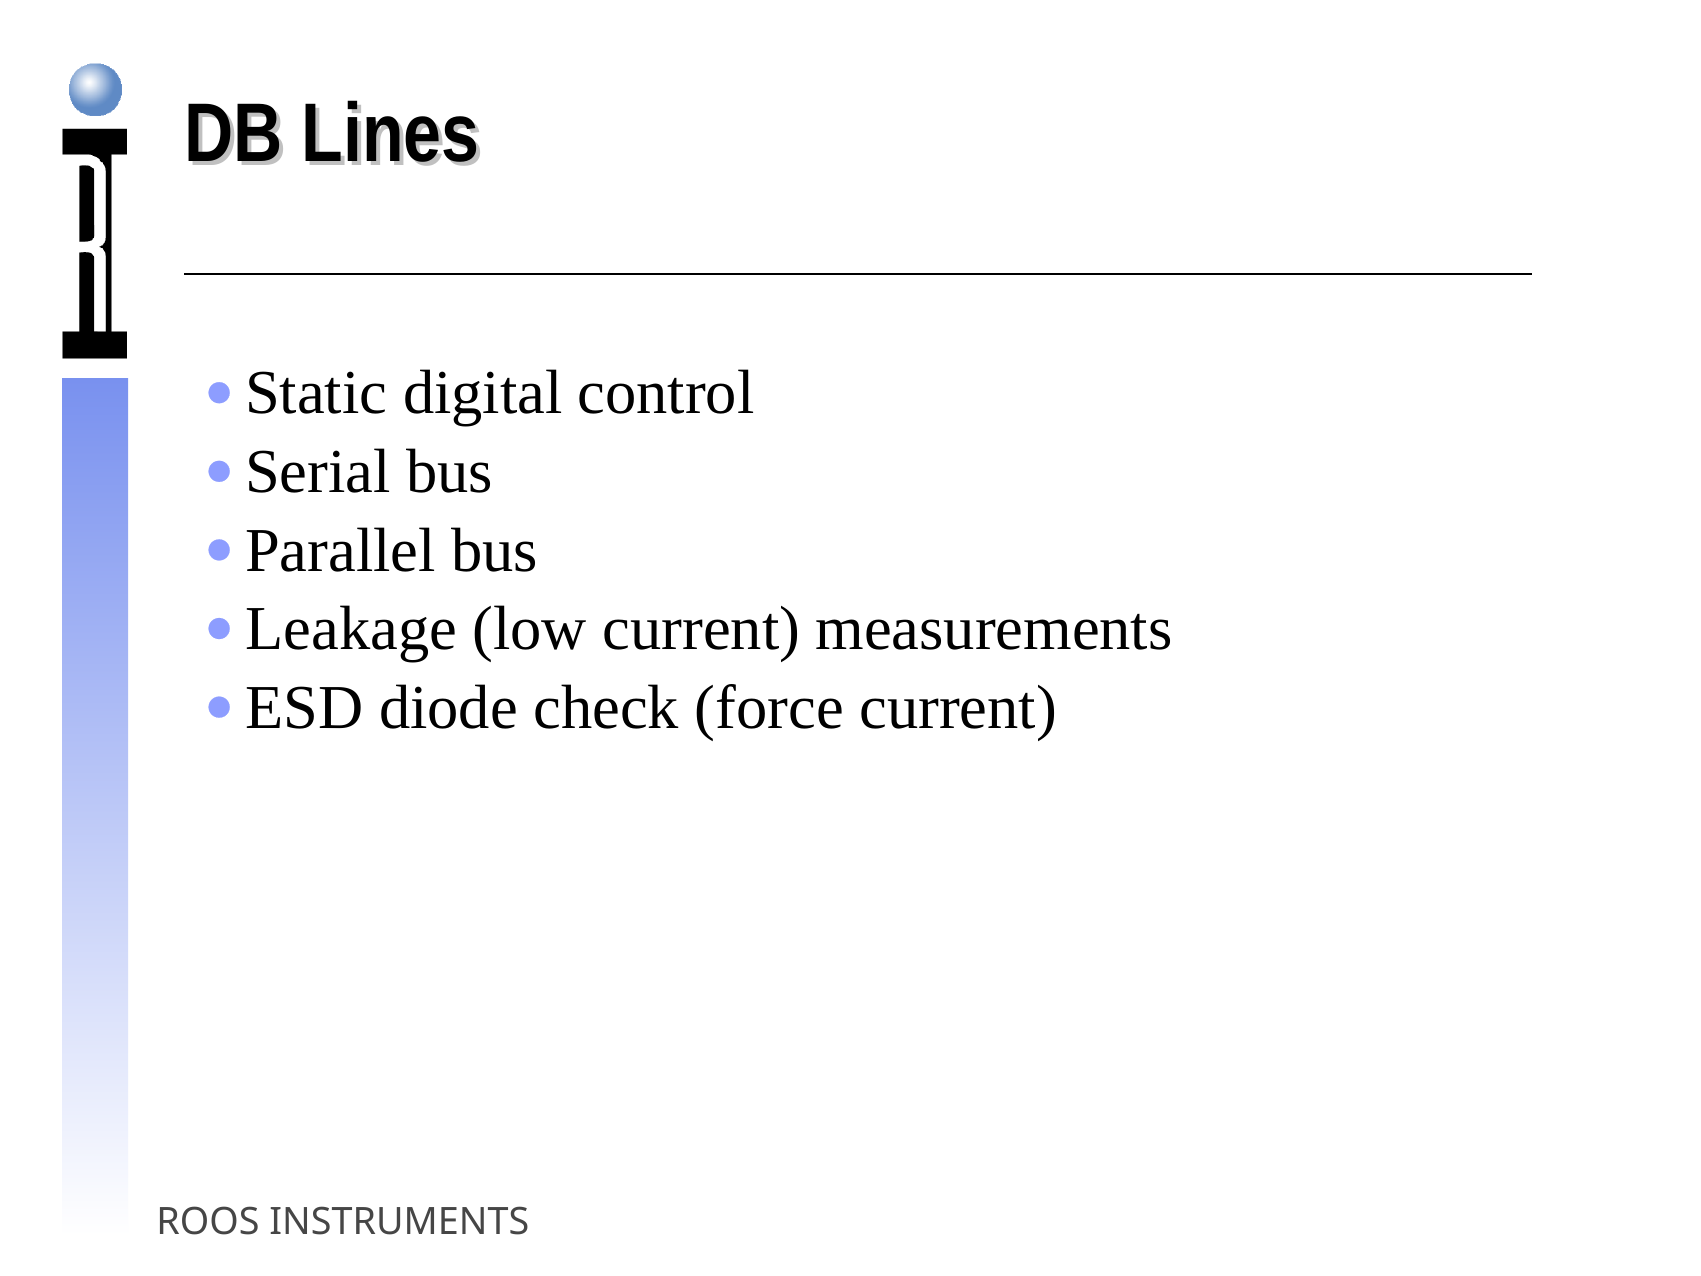

DB Lines
Static digital control
Serial bus
Parallel bus
Leakage (low current) measurements
ESD diode check (force current)